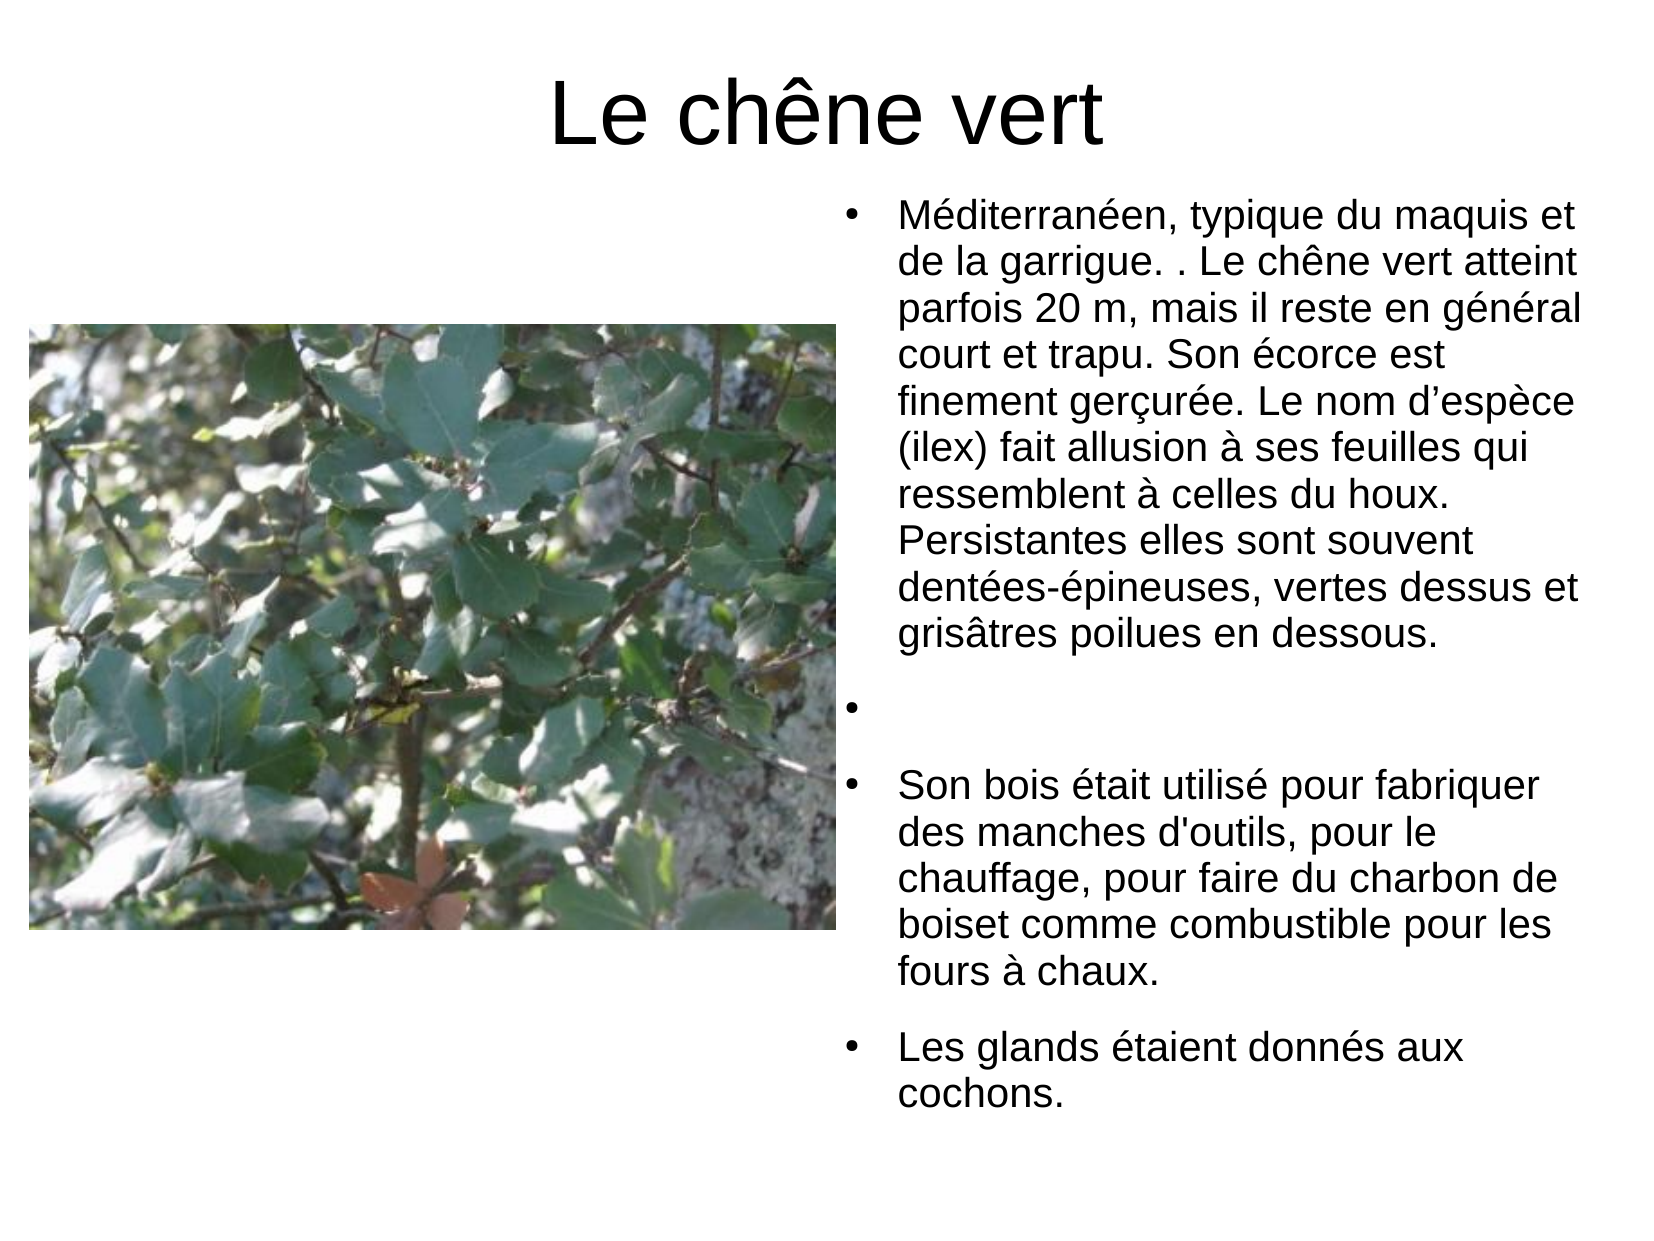

# Le chêne vert
Méditerranéen, typique du maquis et de la garrigue. . Le chêne vert atteint parfois 20 m, mais il reste en général court et trapu. Son écorce est finement gerçurée. Le nom d’espèce (ilex) fait allusion à ses feuilles qui ressemblent à celles du houx. Persistantes elles sont souvent dentées-épineuses, vertes dessus et grisâtres poilues en dessous.
Son bois était utilisé pour fabriquer des manches d'outils, pour le chauffage, pour faire du charbon de boiset comme combustible pour les fours à chaux.
Les glands étaient donnés aux cochons.